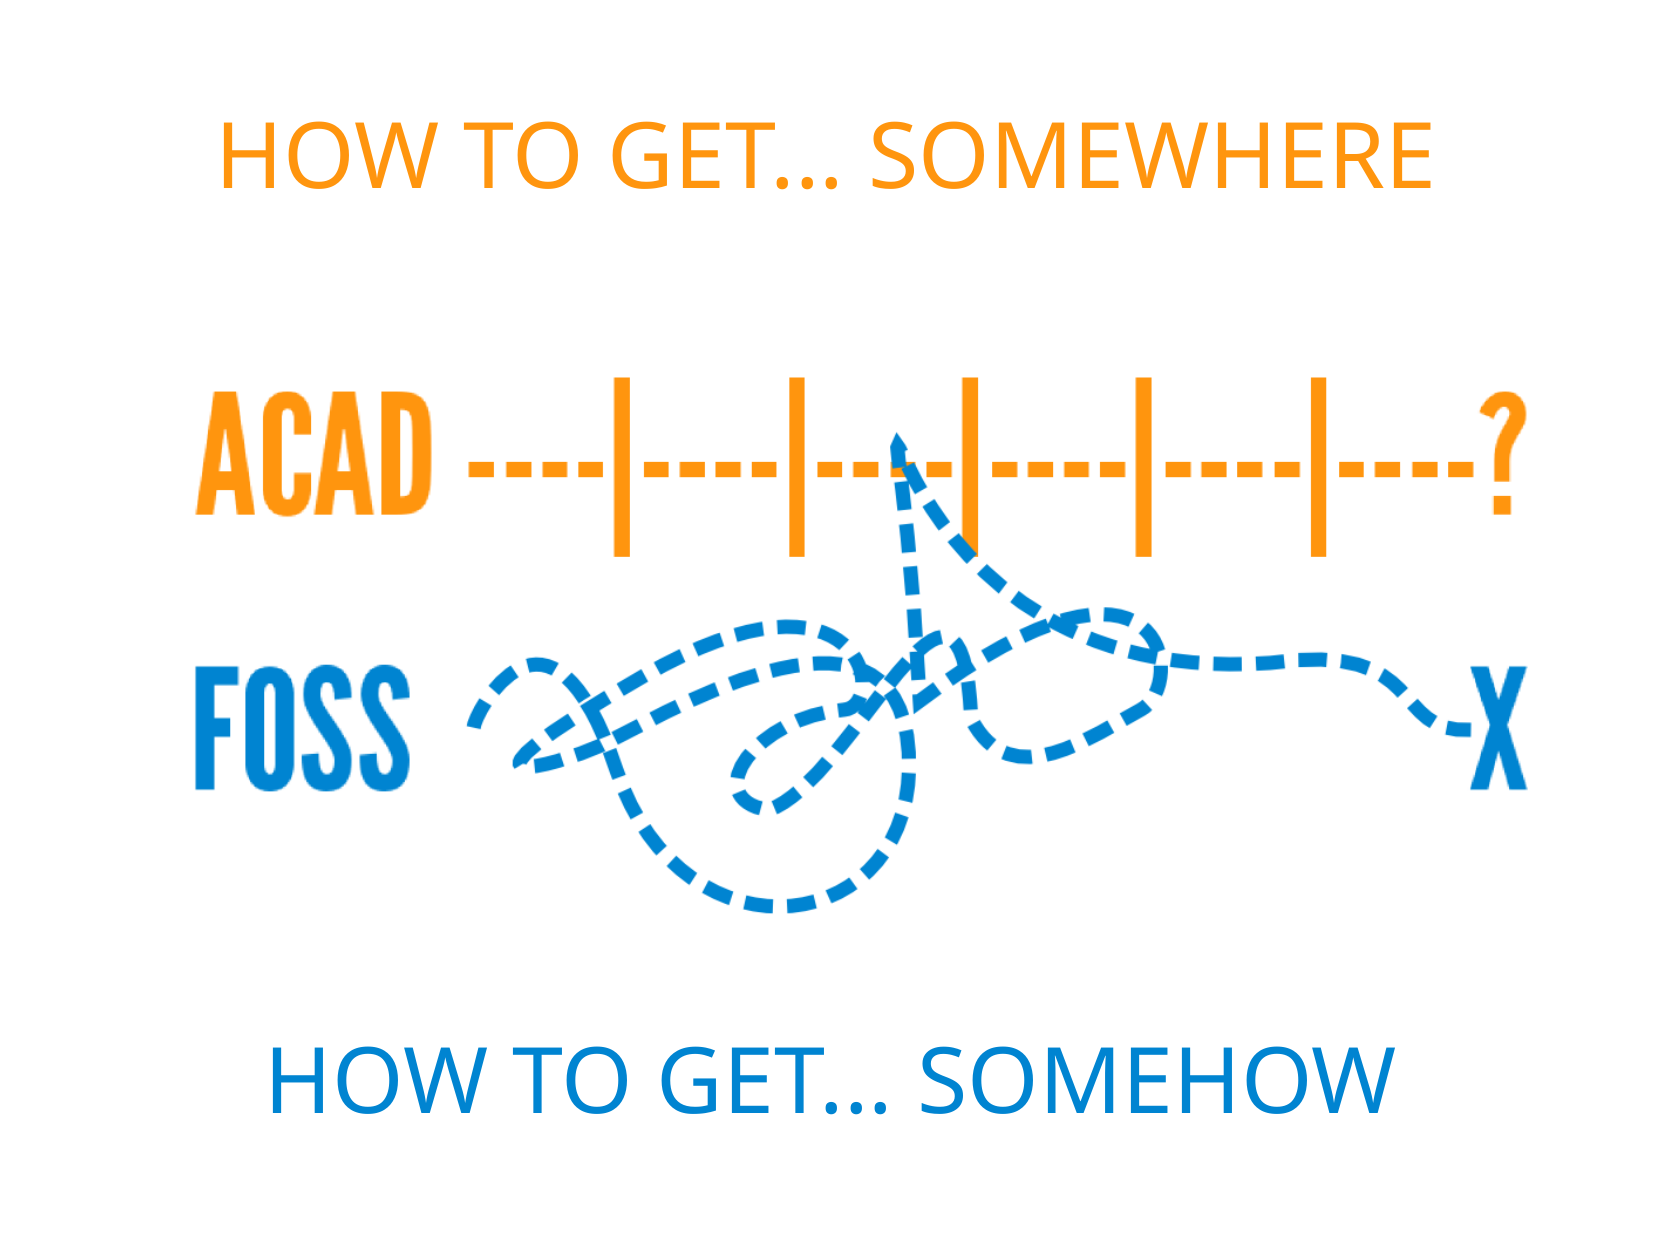

# HOW TO GET... SOMEWHERE
HOW TO GET... SOMEHOW